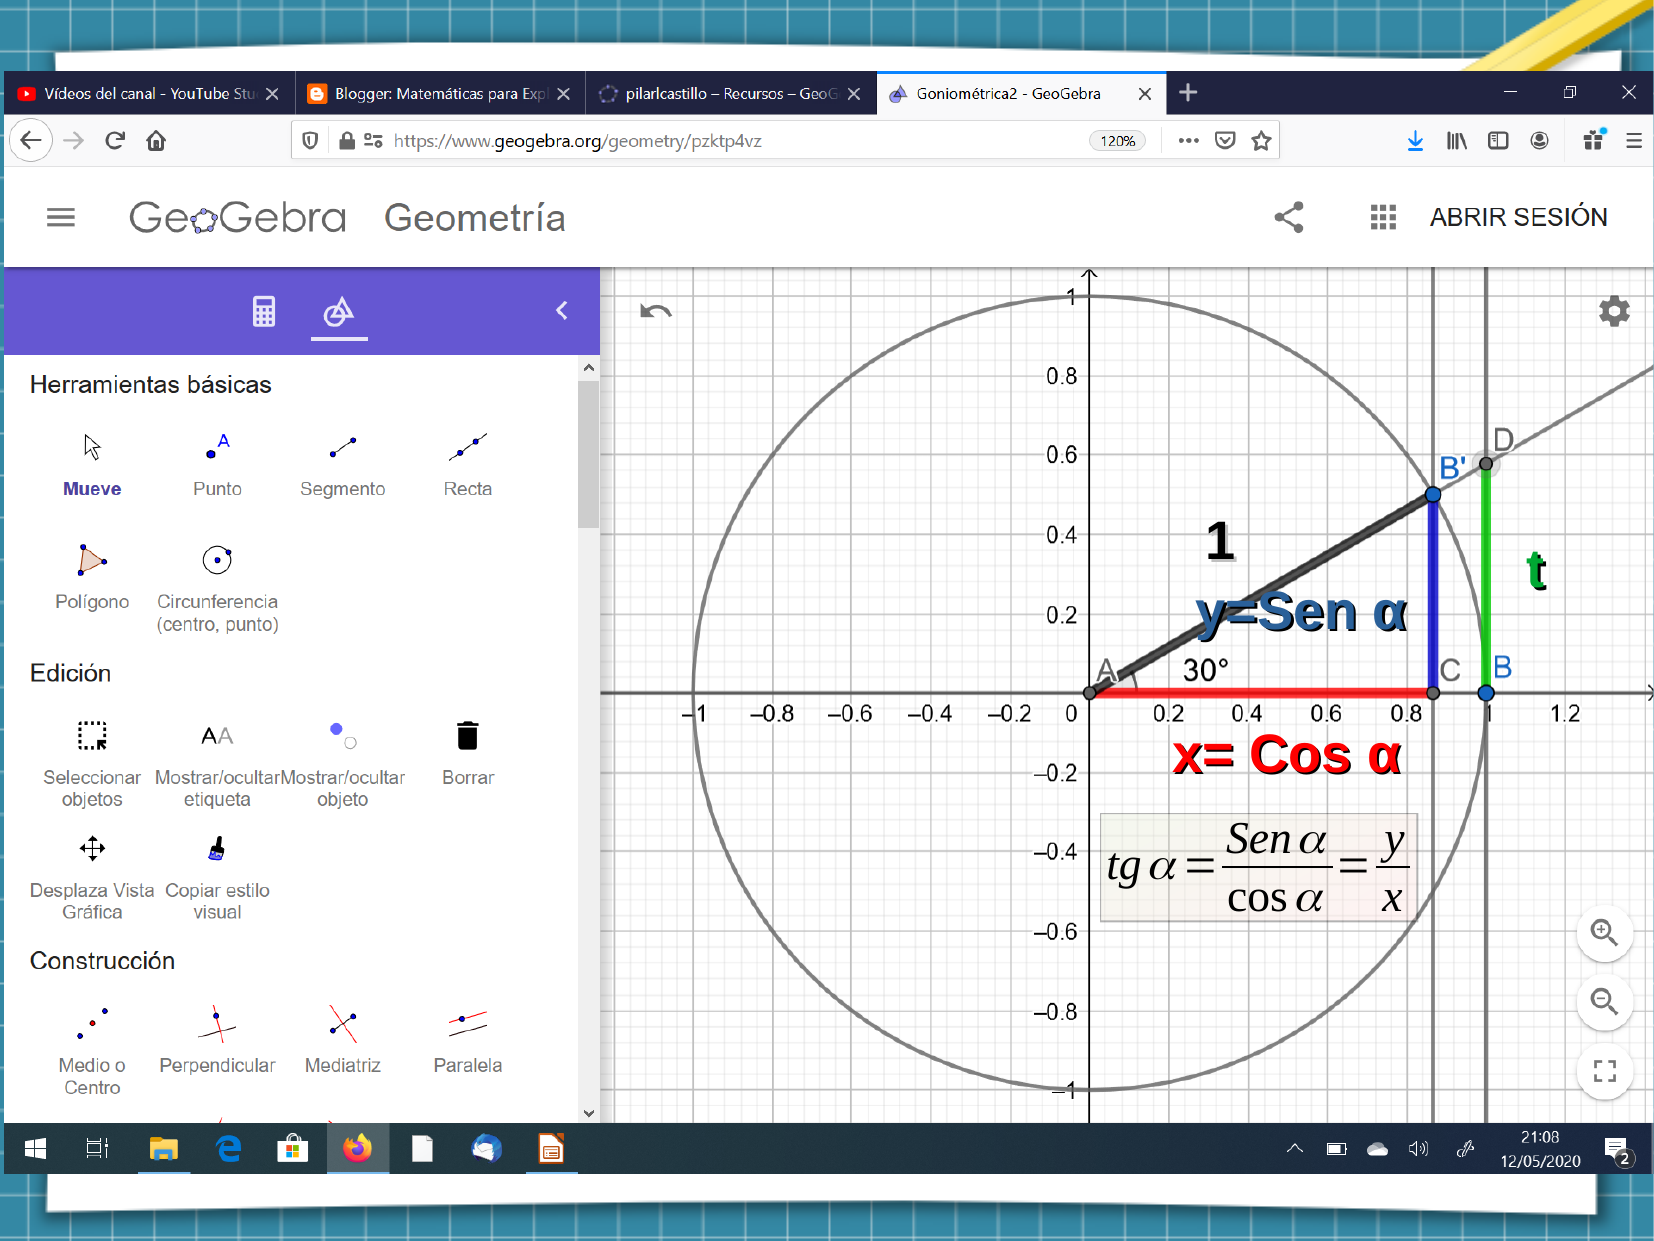

1
t
y=Sen α
x= Cos α